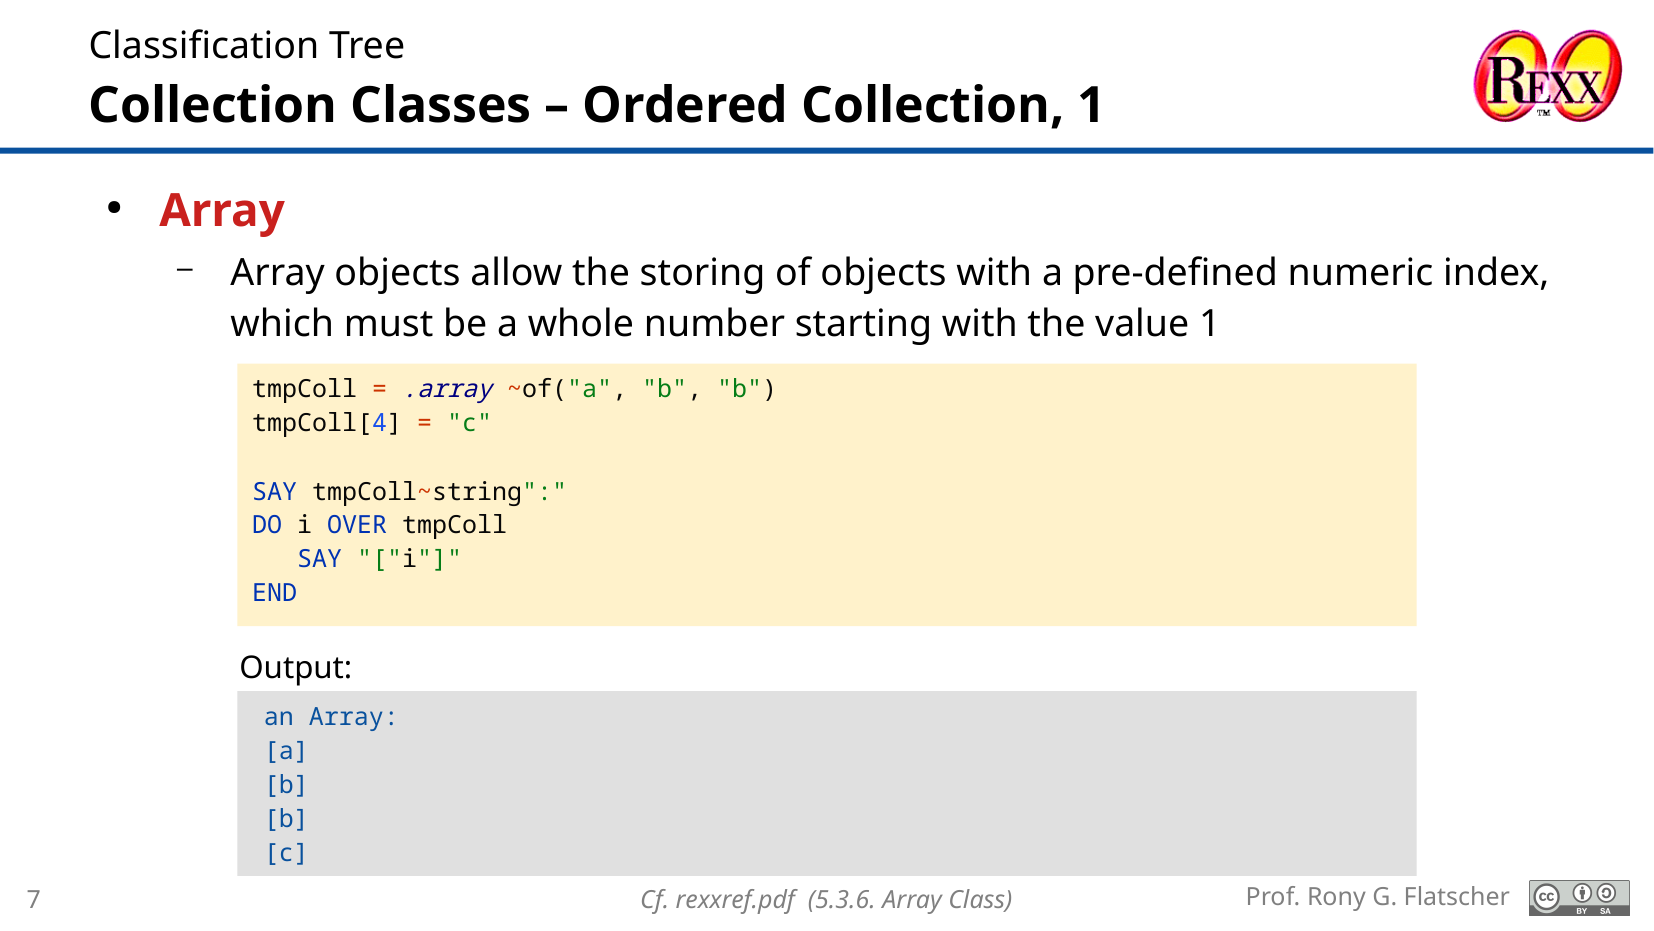

Classification Tree
Collection Classes – Ordered Collection, 1
# Array
Array objects allow the storing of objects with a pre-defined numeric index, which must be a whole number starting with the value 1
tmpColl = .array ~of("a", "b", "b")
tmpColl[4] = "c"
SAY tmpColl~string":"
DO i OVER tmpColl
 SAY "["i"]"
END
Output:
an Array:
[a]
[b]
[b]
[c]
Cf. rexxref.pdf (5.3.6. Array Class)